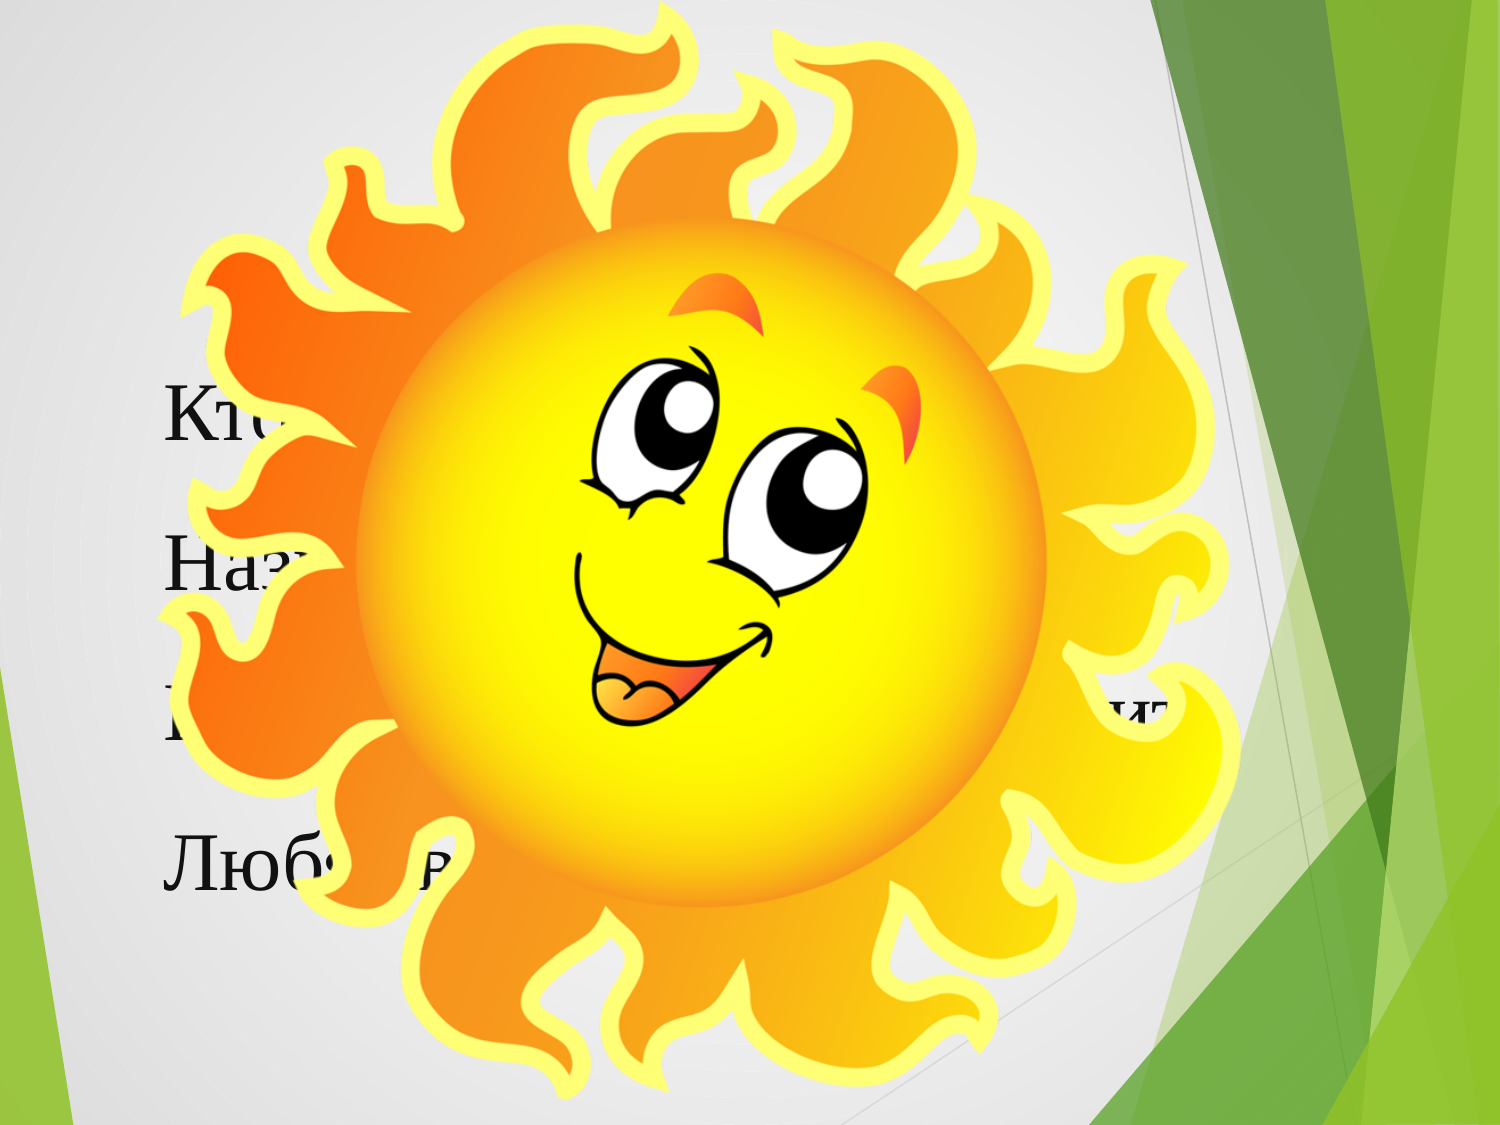

Кто живет на небе чистом,
Называется лучистым?
Греет, светит, глазки «слепит»
Любят взрослые и дети.